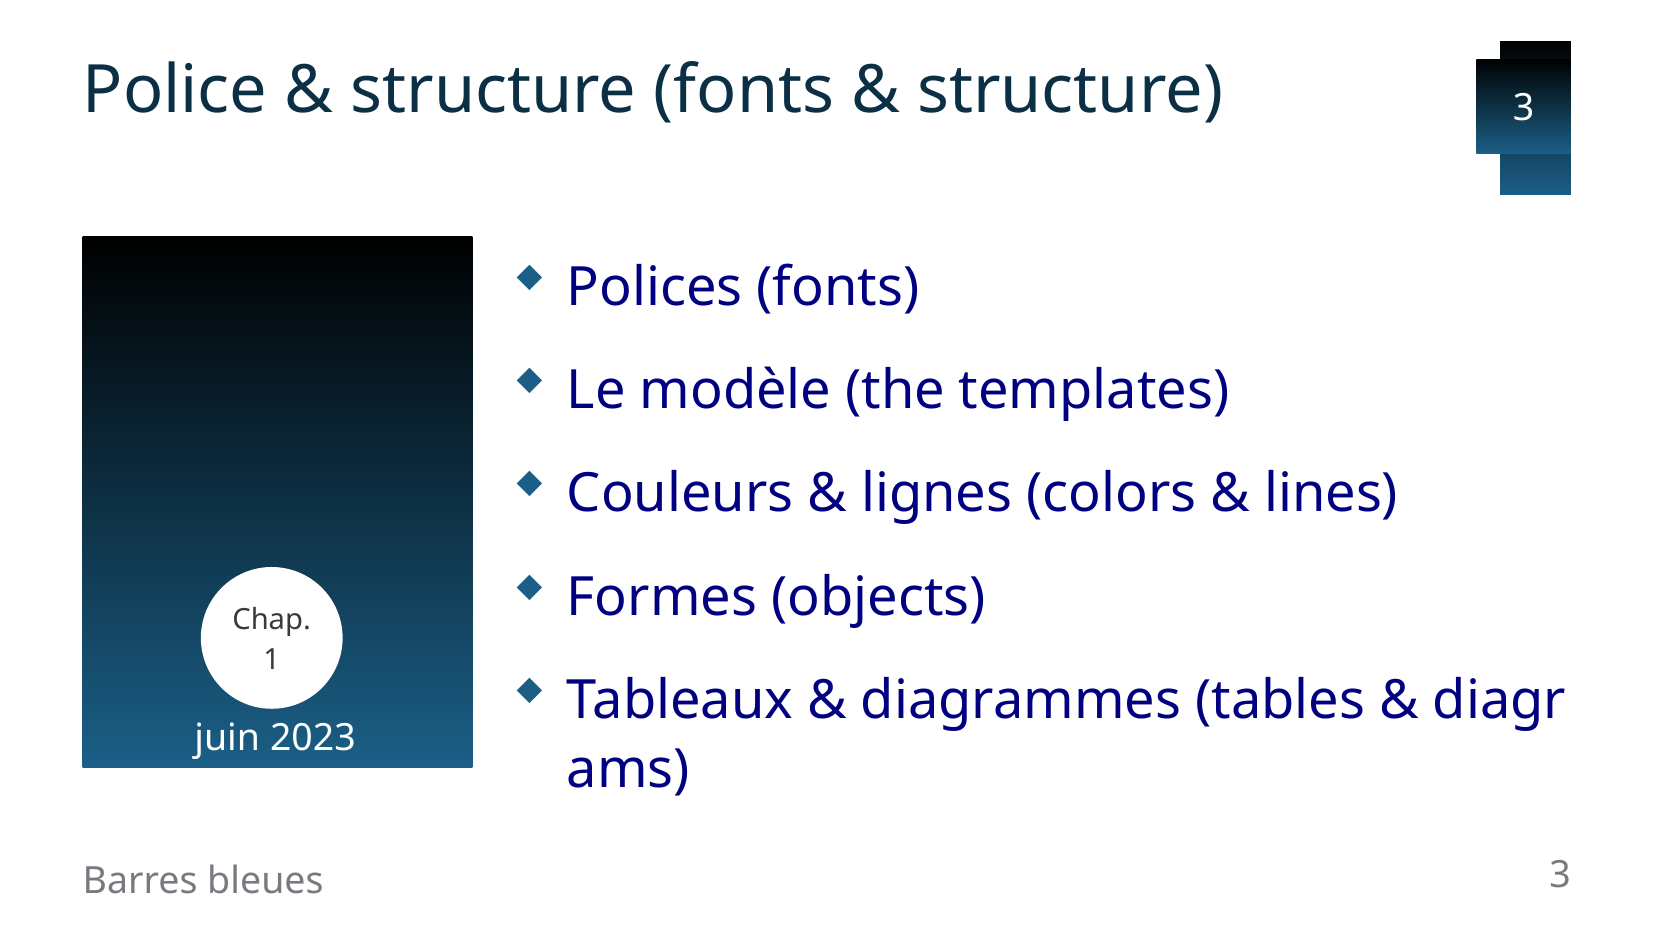

# Police & structure (fonts & structure)
Polices (fonts)
Le modèle (the templates)
Couleurs & lignes (colors & lines)
Formes (objects)
Tableaux & diagrammes (tables & diagrams)
Chap. 1
juin 2023
Barres bleues
3